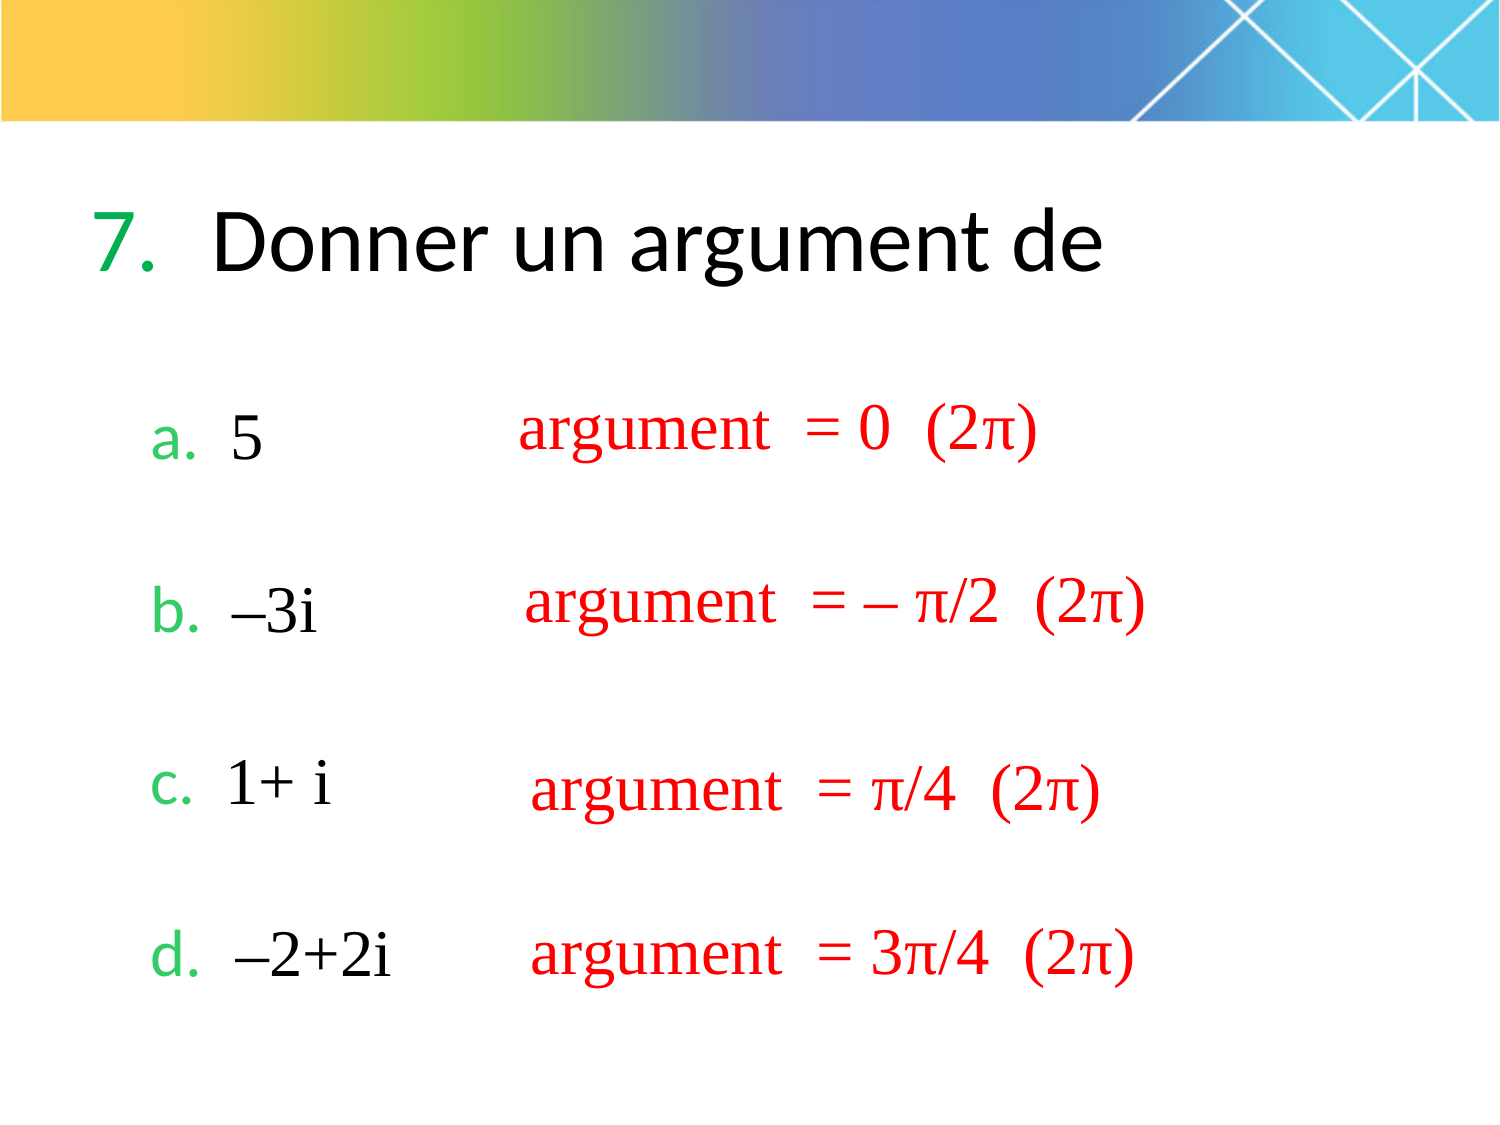

# Donner un argument de
argument = 0 (2π)
a. 5
b. –3i
c. 1+ i
d. –2+2i
argument = – π/2 (2π)
argument = π/4 (2π)
argument = 3π/4 (2π)